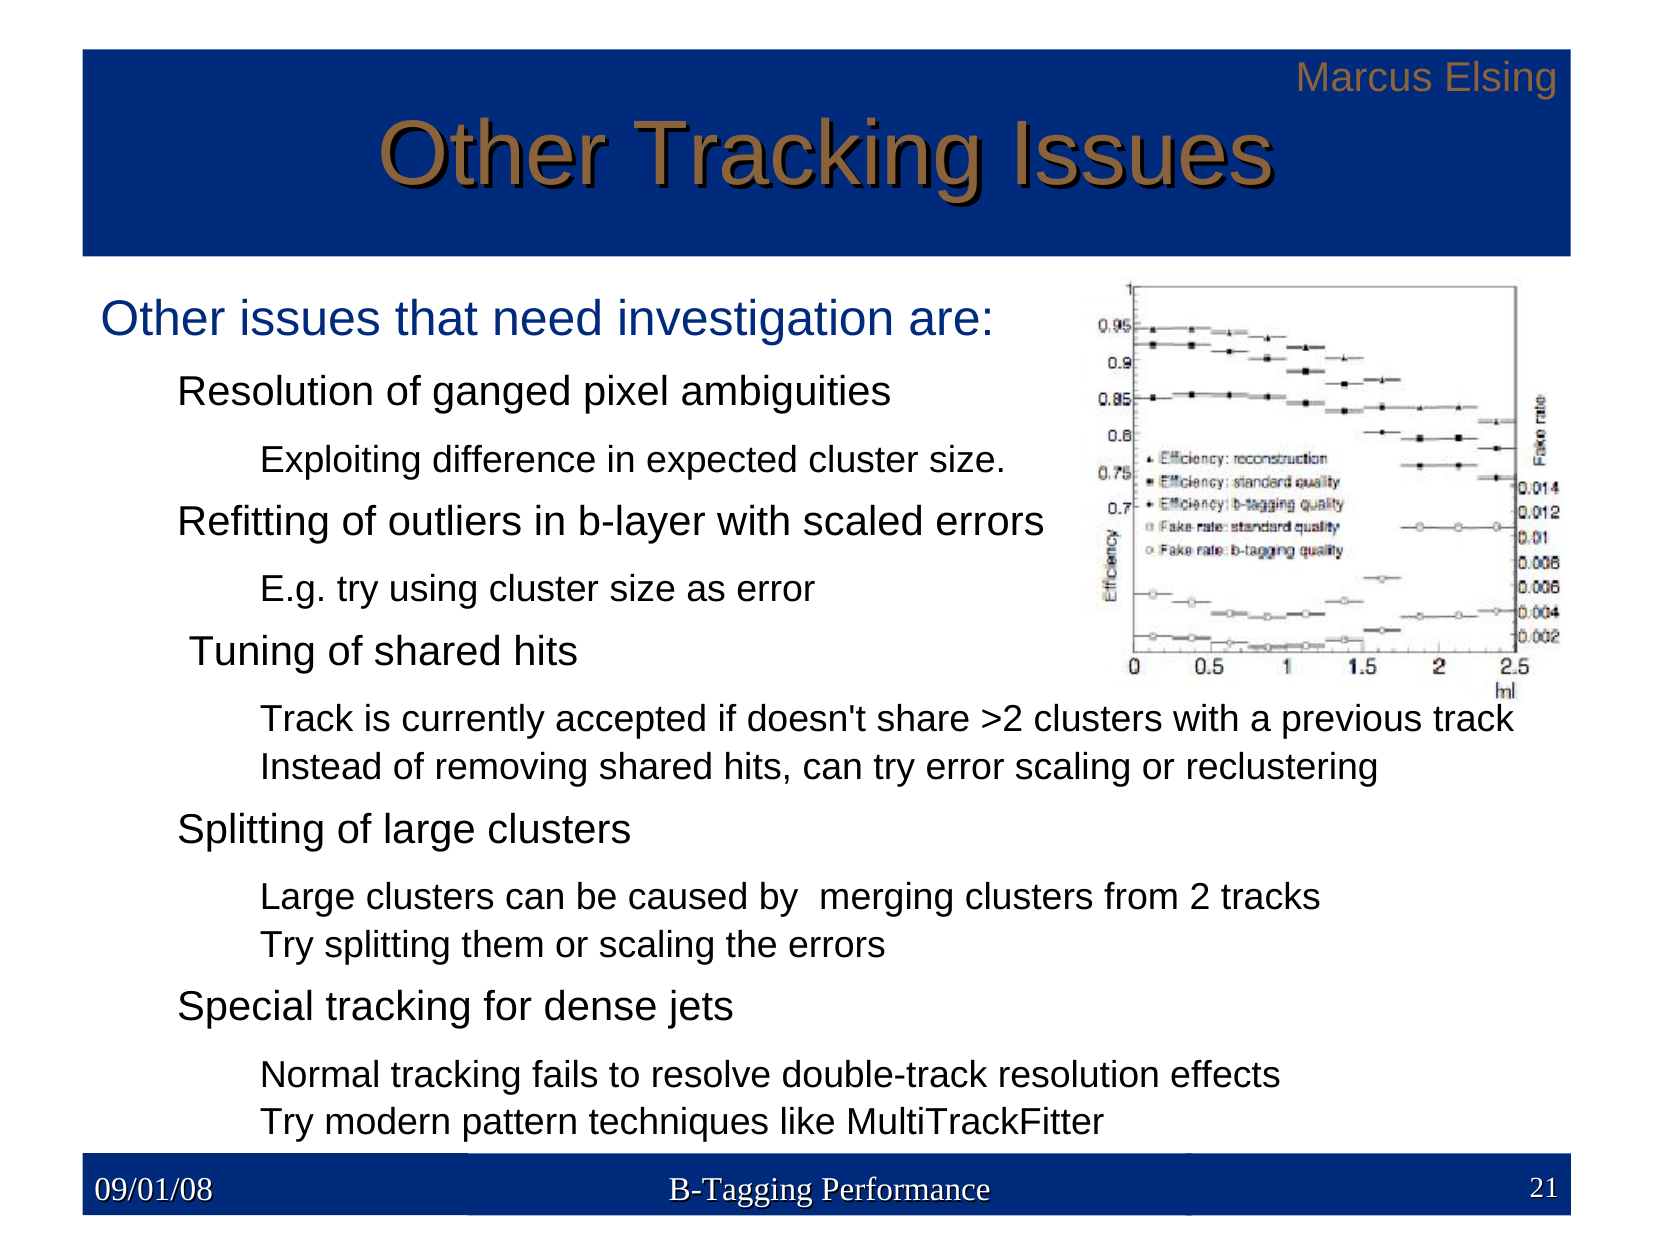

# Other Tracking Issues
Marcus Elsing
Other issues that need investigation are:
Resolution of ganged pixel ambiguities
Exploiting difference in expected cluster size.
Refitting of outliers in b-layer with scaled errors
E.g. try using cluster size as error
 Tuning of shared hits
Track is currently accepted if doesn't share >2 clusters with a previous track
Instead of removing shared hits, can try error scaling or reclustering
Splitting of large clusters
Large clusters can be caused by merging clusters from 2 tracks
Try splitting them or scaling the errors
Special tracking for dense jets
Normal tracking fails to resolve double-track resolution effects
Try modern pattern techniques like MultiTrackFitter
B-Tagging Performance
21